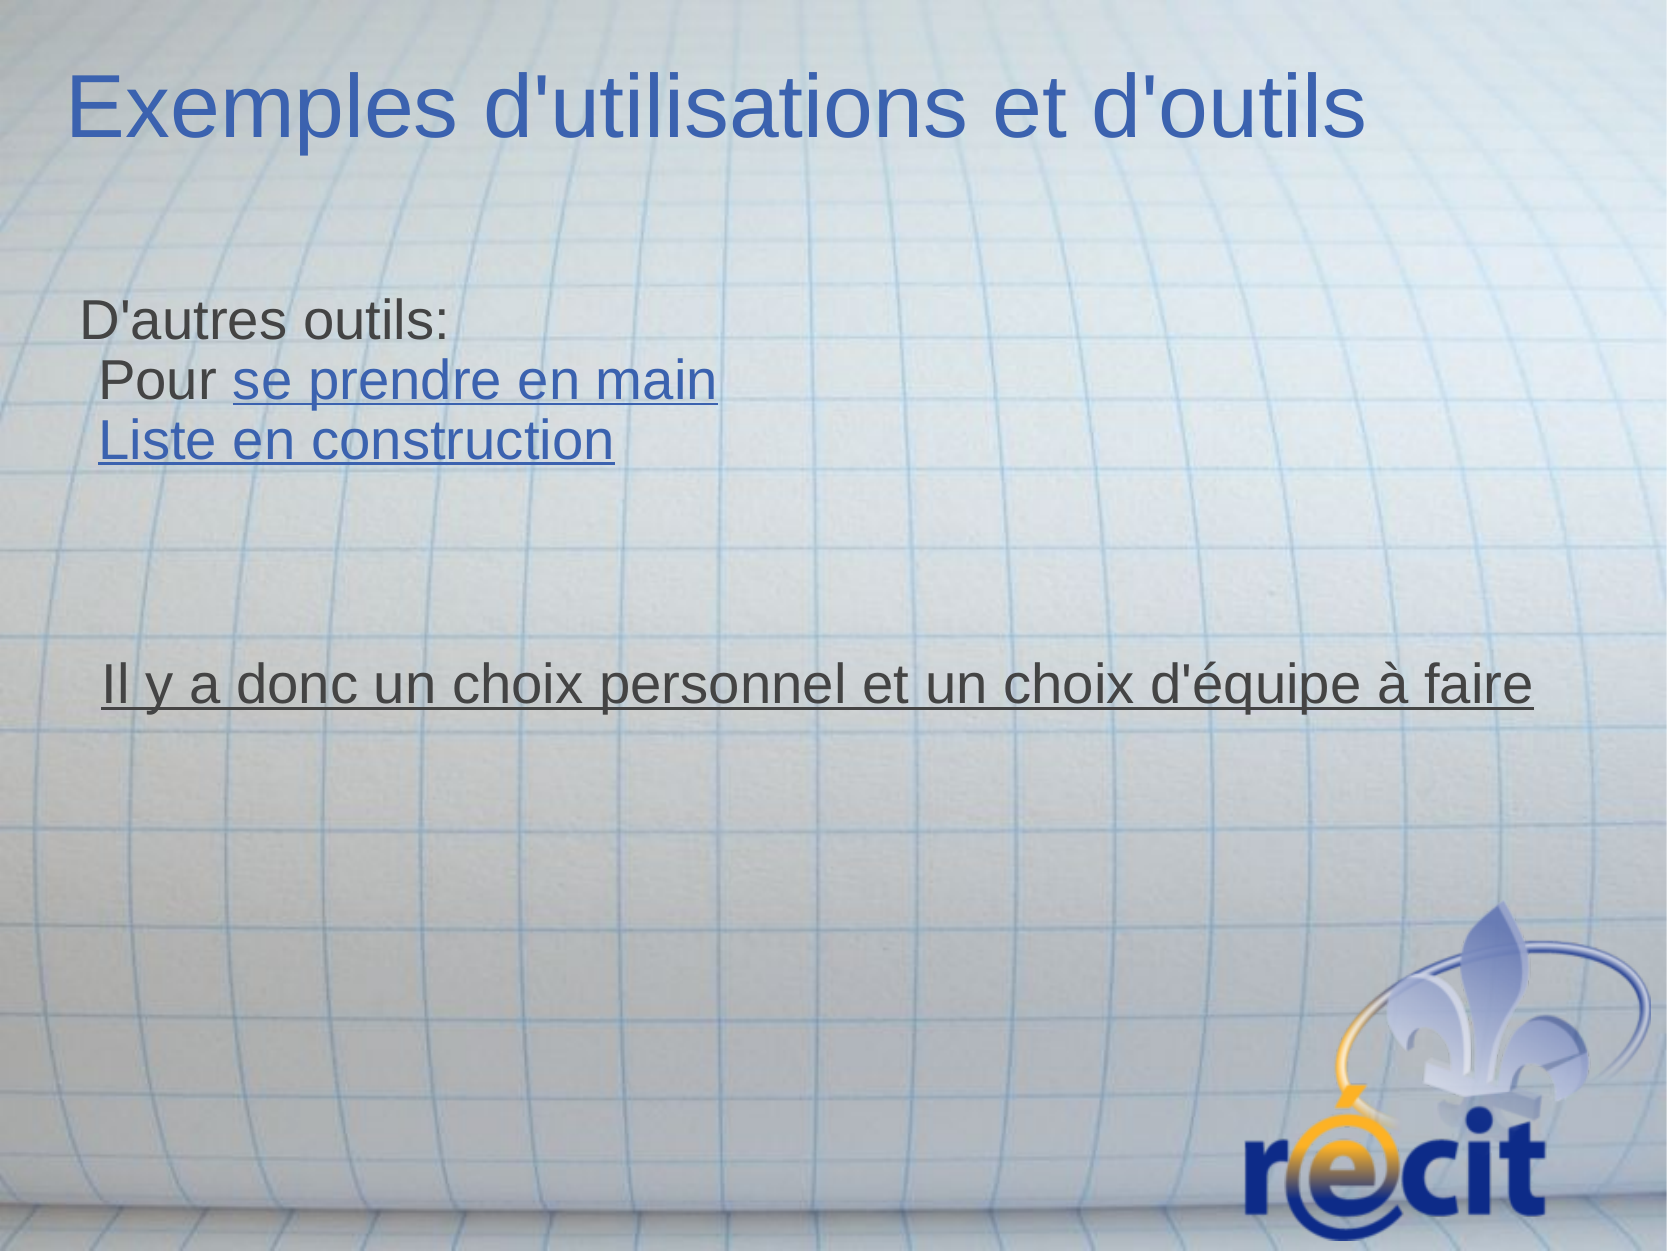

# Exemples d'utilisations et d'outils
D'autres outils:
Pour se prendre en main
Liste en construction
Il y a donc un choix personnel et un choix d'équipe à faire